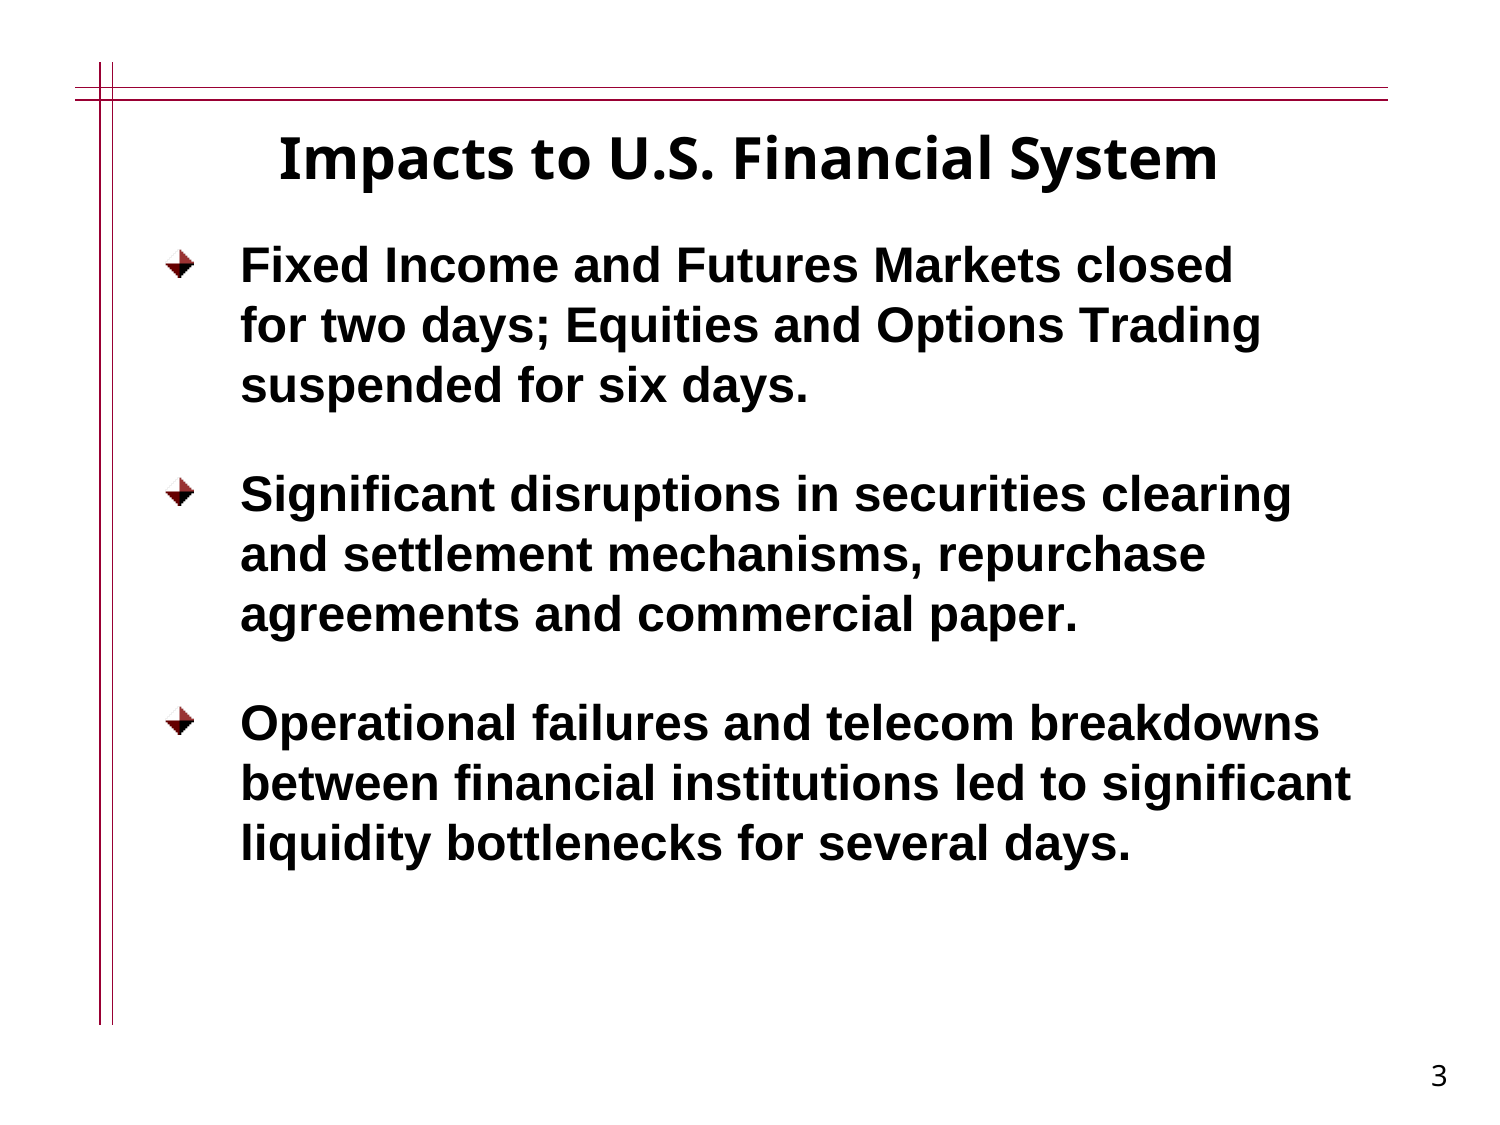

# Impacts to U.S. Financial System
Fixed Income and Futures Markets closed for two days; Equities and Options Trading suspended for six days.
Significant disruptions in securities clearing and settlement mechanisms, repurchase agreements and commercial paper.
Operational failures and telecom breakdowns between financial institutions led to significant liquidity bottlenecks for several days.
3